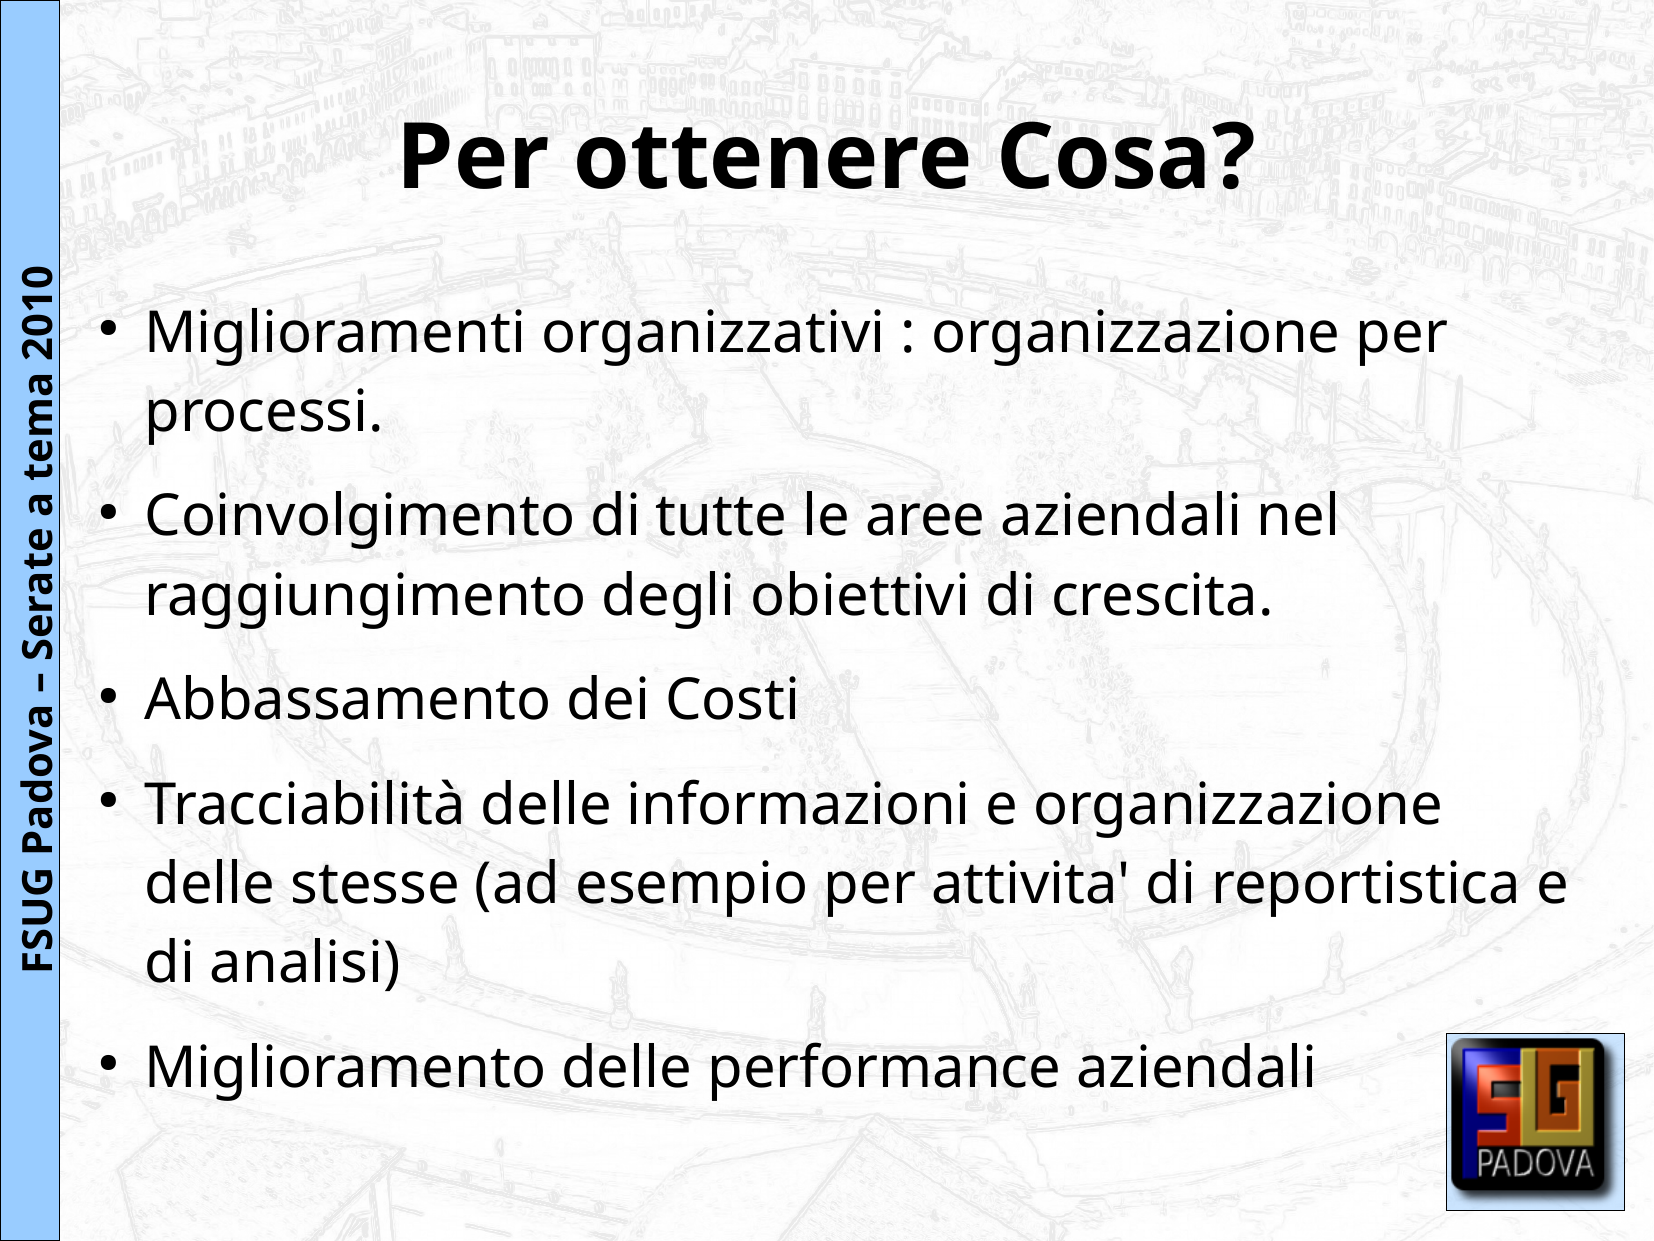

# Per ottenere Cosa?
Miglioramenti organizzativi : organizzazione per processi.
Coinvolgimento di tutte le aree aziendali nel raggiungimento degli obiettivi di crescita.
Abbassamento dei Costi
Tracciabilità delle informazioni e organizzazione delle stesse (ad esempio per attivita' di reportistica e di analisi)
Miglioramento delle performance aziendali
FSUG Padova – Serate a tema 2010
FSUG Padova – Serate a tema 2010